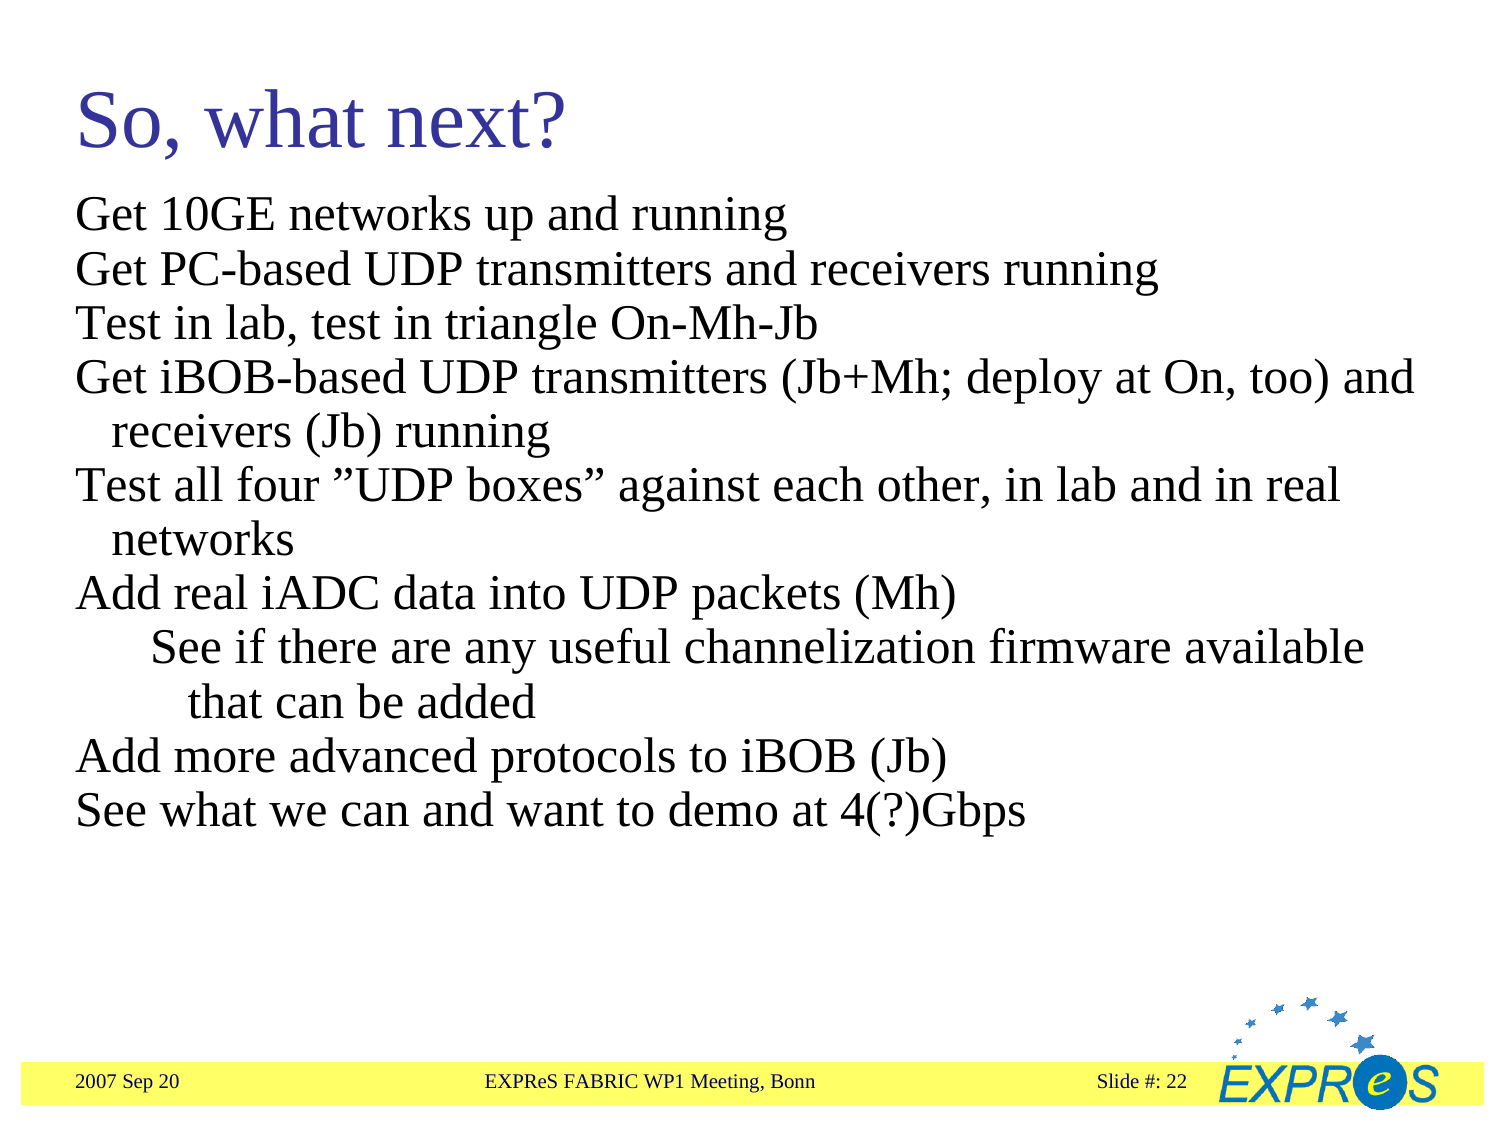

# So, what next?
Get 10GE networks up and running
Get PC-based UDP transmitters and receivers running
Test in lab, test in triangle On-Mh-Jb
Get iBOB-based UDP transmitters (Jb+Mh; deploy at On, too) and receivers (Jb) running
Test all four ”UDP boxes” against each other, in lab and in real networks
Add real iADC data into UDP packets (Mh)
See if there are any useful channelization firmware available that can be added
Add more advanced protocols to iBOB (Jb)
See what we can and want to demo at 4(?)Gbps